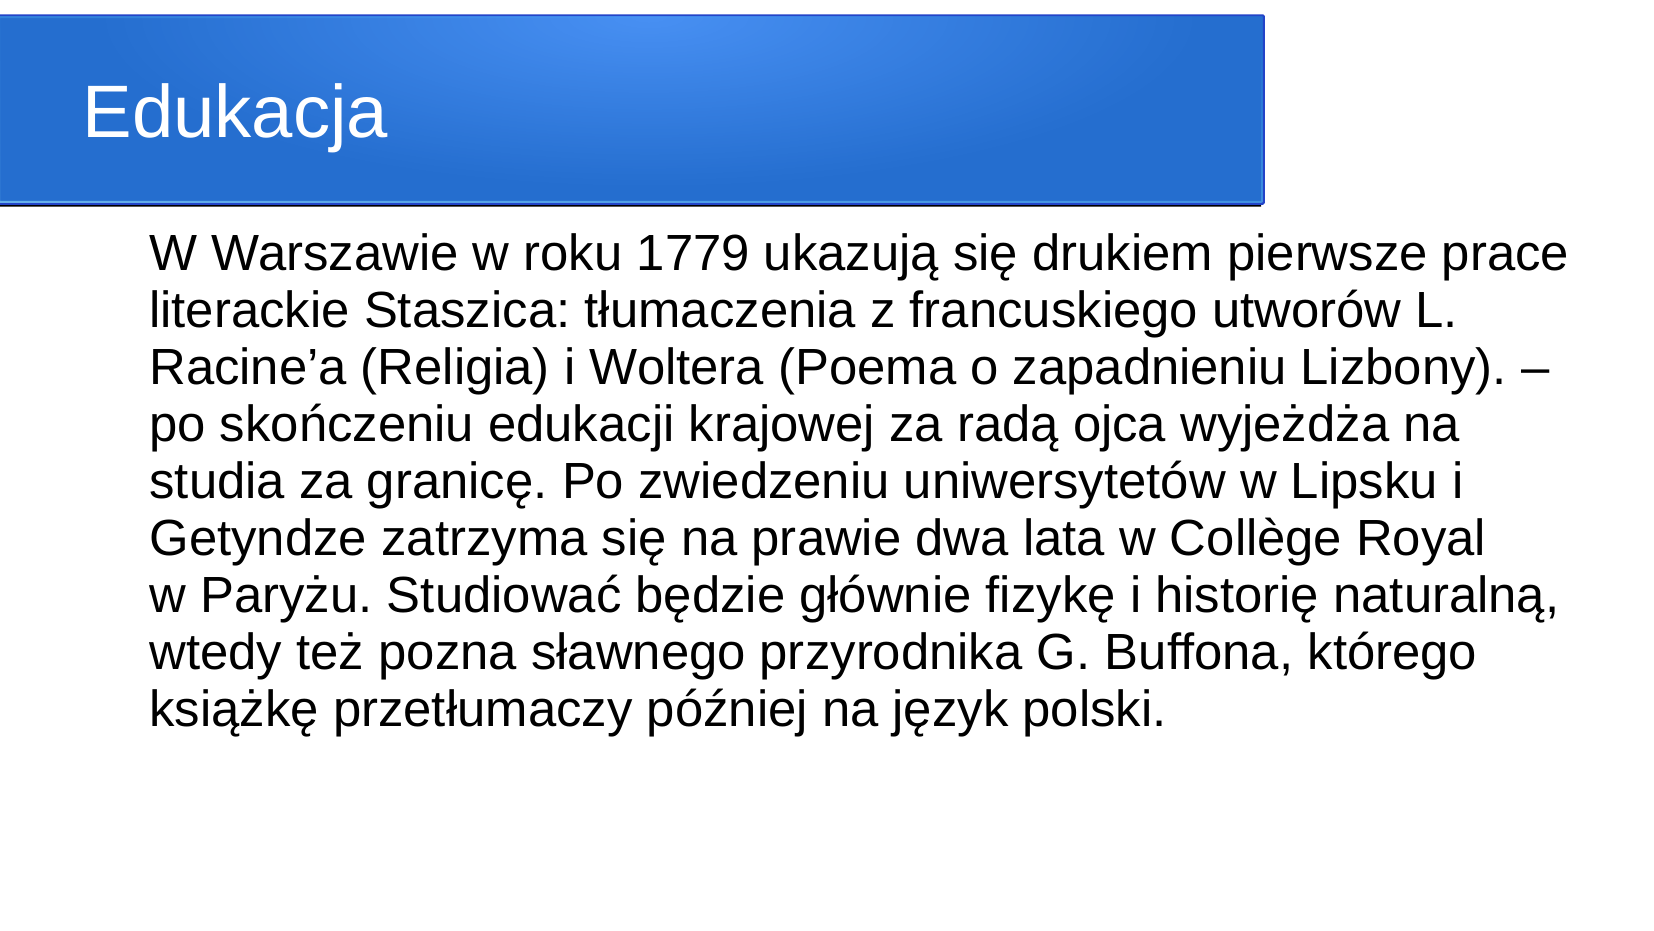

# Edukacja
W Warszawie w roku 1779 ukazują się drukiem pierwsze prace literackie Staszica: tłumaczenia z francuskiego utworów L. Racine’a (Religia) i Woltera (Poema o zapadnieniu Lizbony). – po skończeniu edukacji krajowej za radą ojca wyjeżdża na studia za granicę. Po zwiedzeniu uniwersytetów w Lipsku i Getyndze zatrzyma się na prawie dwa lata w Collège Royal
w Paryżu. Studiować będzie głównie fizykę i historię naturalną, wtedy też pozna sławnego przyrodnika G. Buffona, którego książkę przetłumaczy później na język polski.